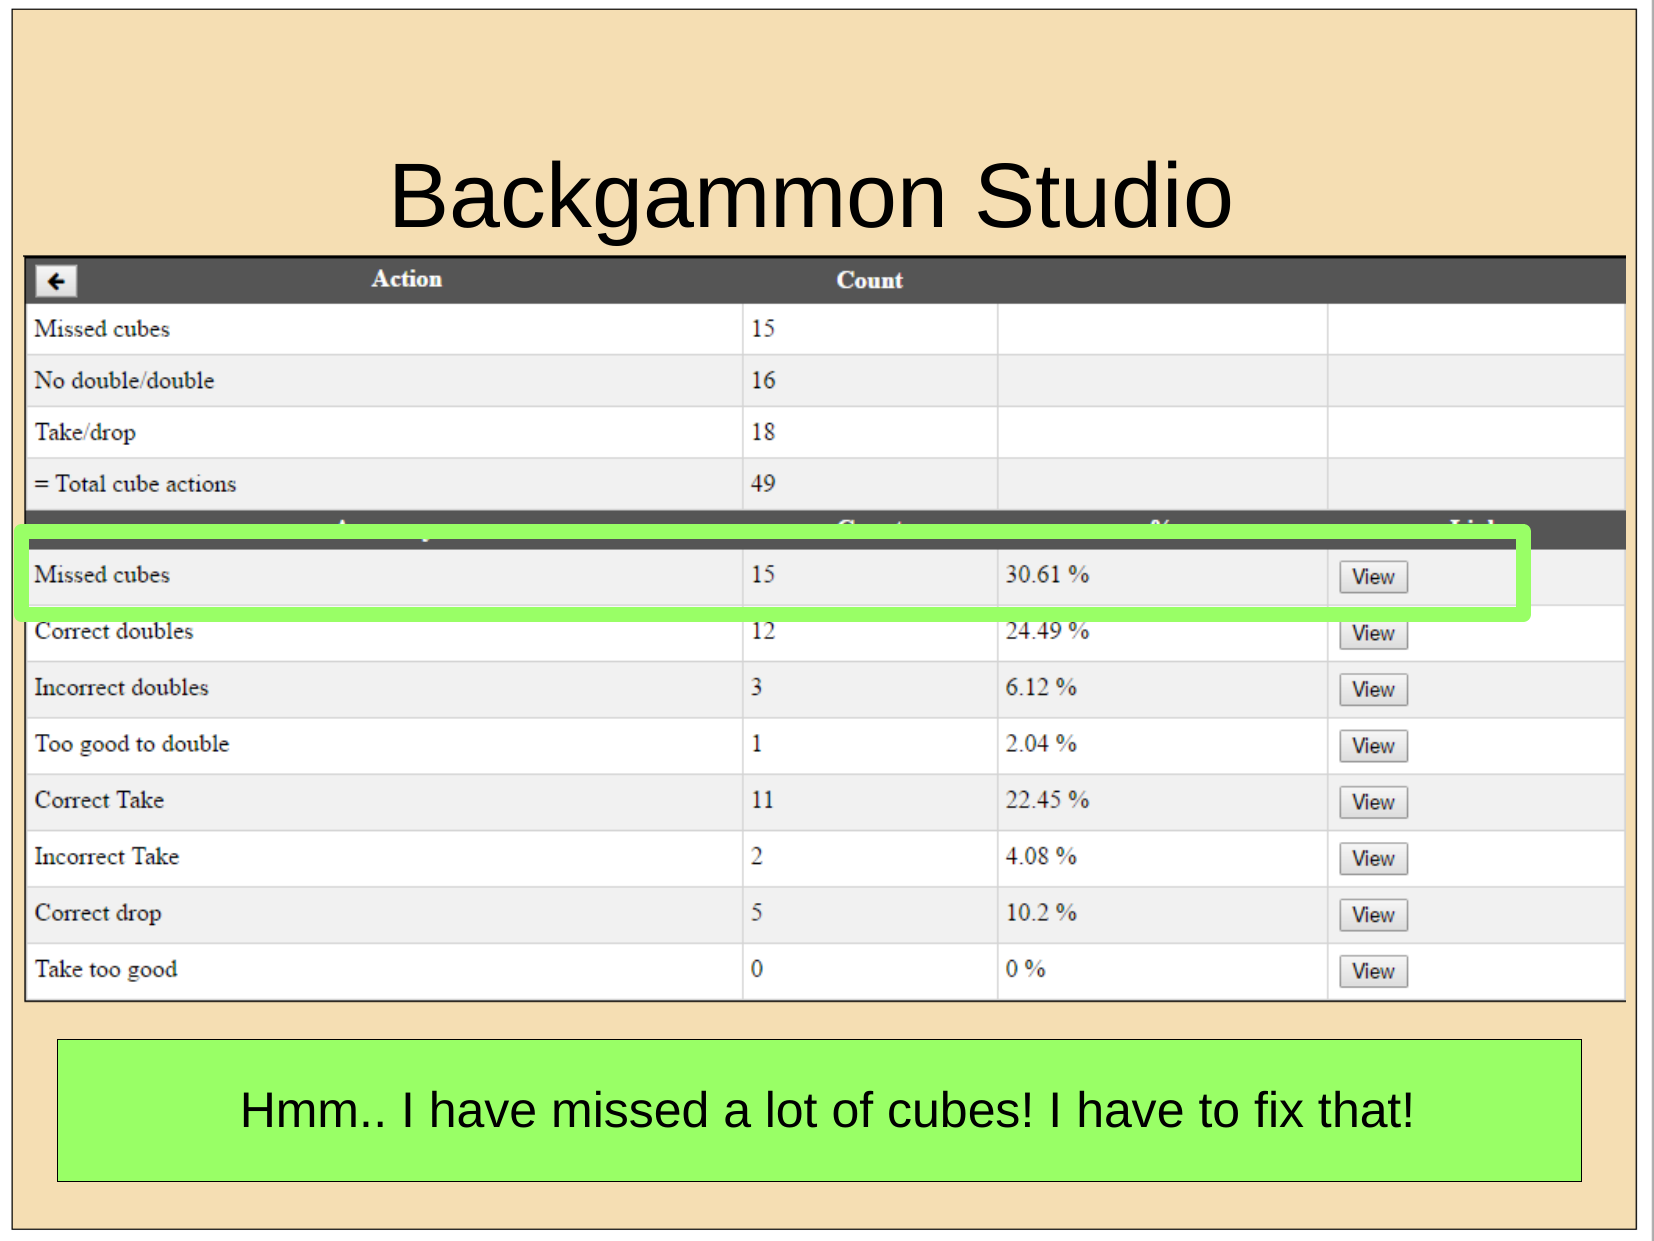

# Backgammon Studio
Hmm.. I have missed a lot of cubes! I have to fix that!